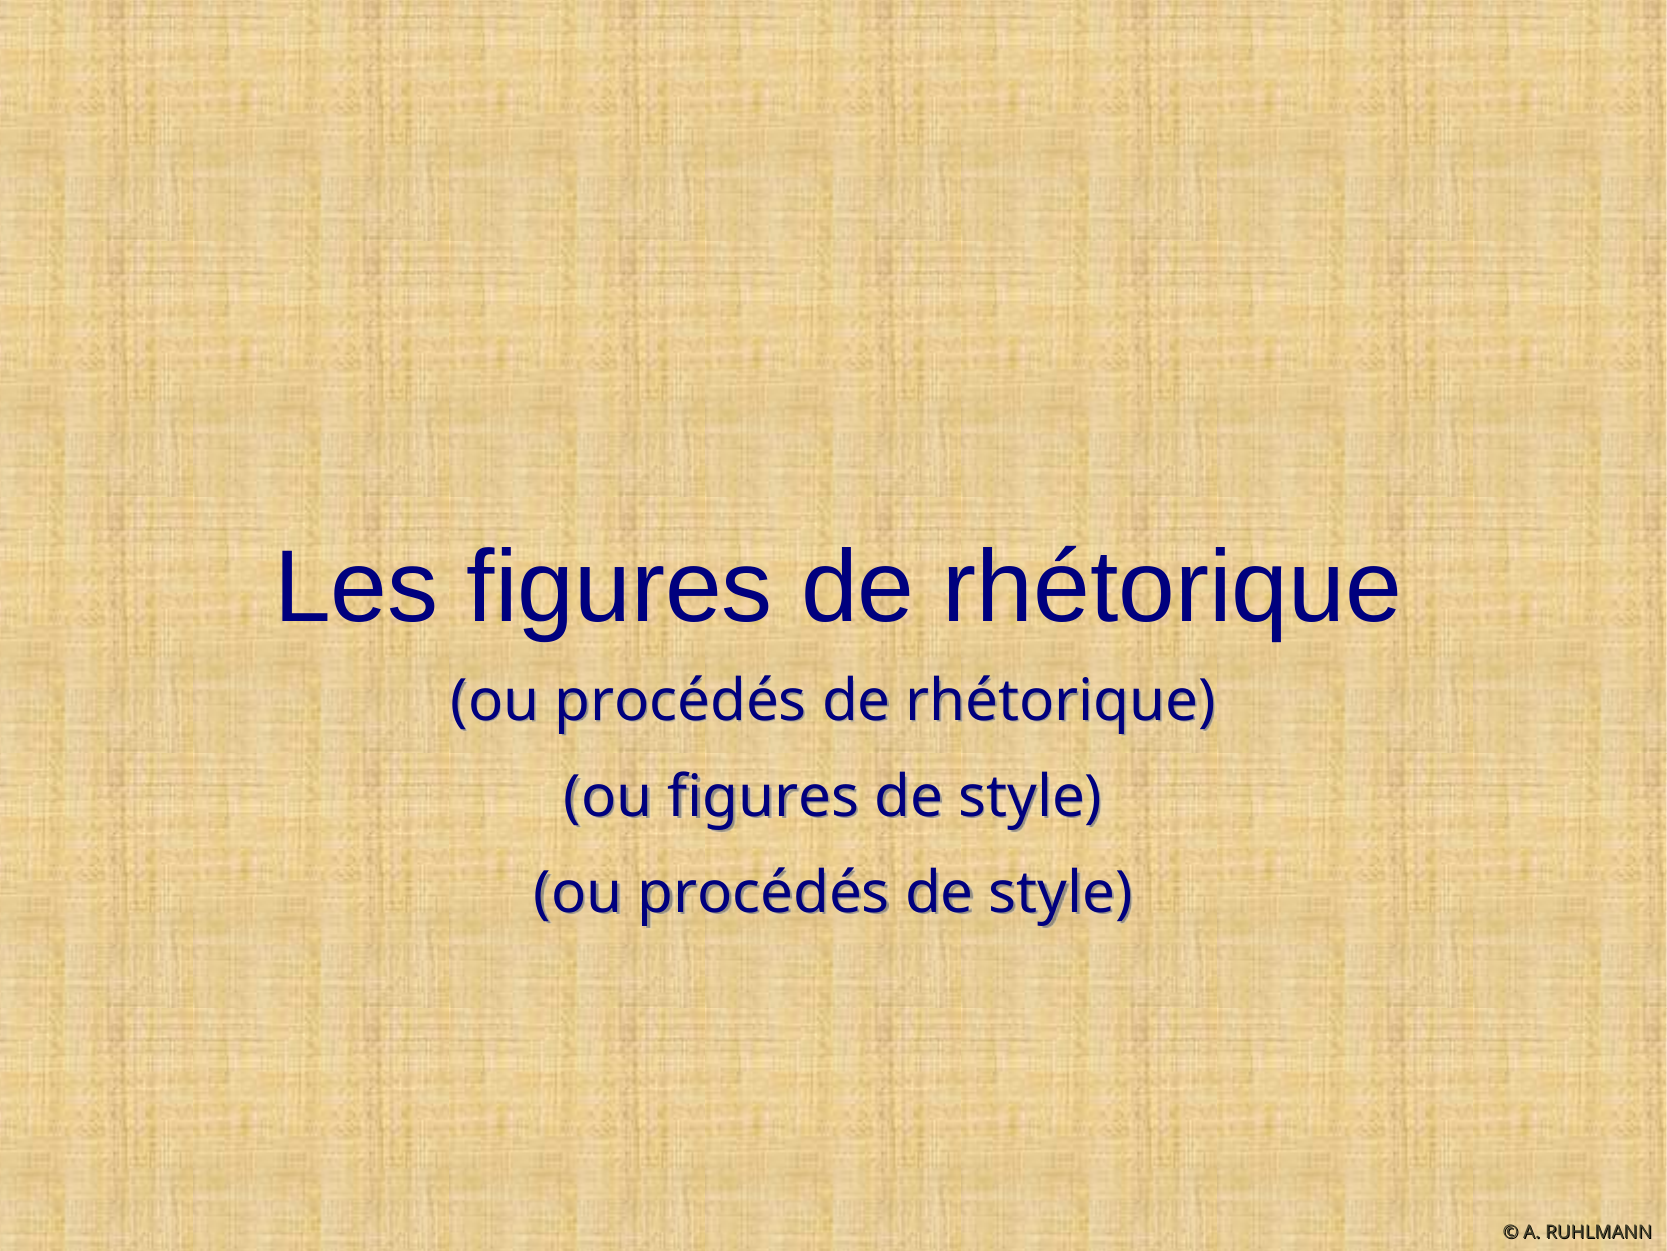

# Les figures de rhétorique
(ou procédés de rhétorique)
(ou figures de style)
(ou procédés de style)
© A. RUHLMANN